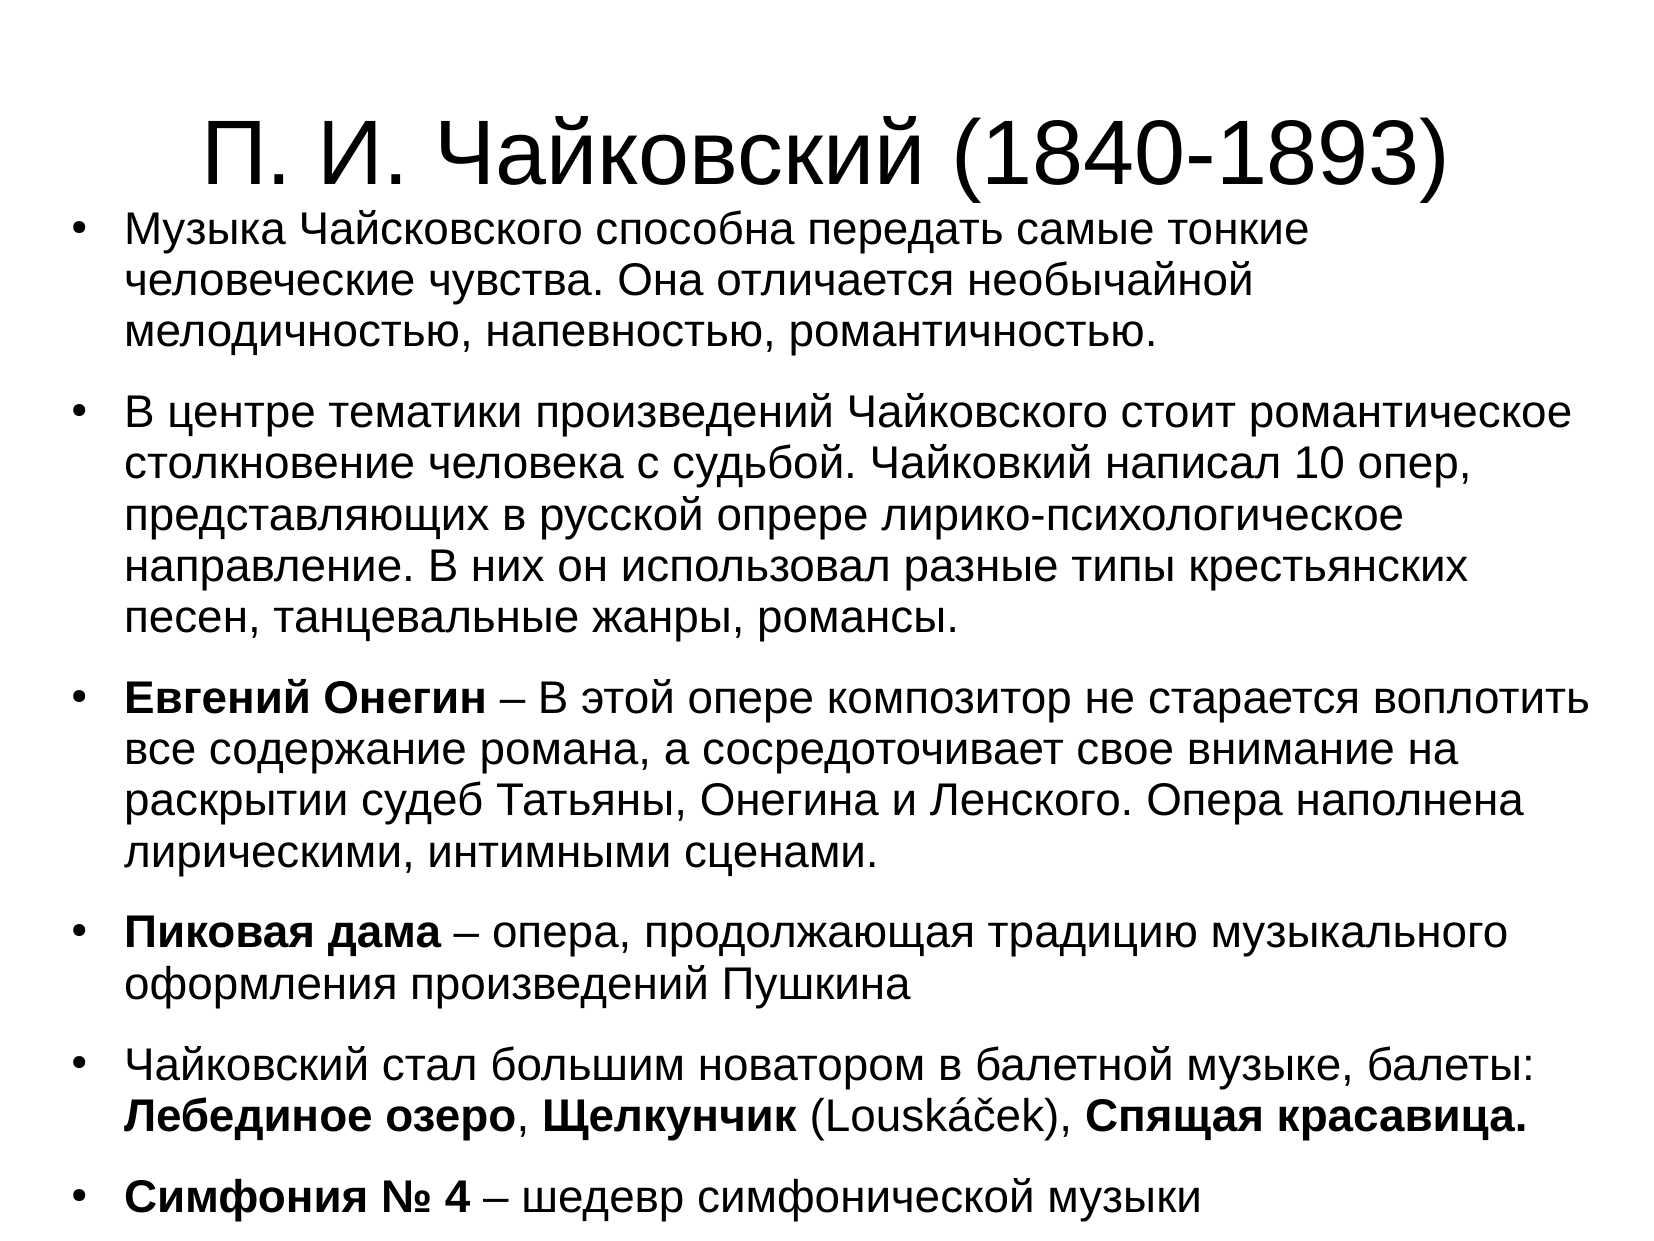

# П. И. Чайковский (1840-1893)
Музыка Чайсковского способна передать самые тонкие человеческие чувства. Она отличается необычайной мелодичностью, напевностью, романтичностью.
В центре тематики произведений Чайковского стоит романтическое столкновение человека с судьбой. Чайковкий написал 10 опер, представляющих в русской опрере лирико-психологическое направление. В них он использовал разные типы крестьянских песен, танцевальные жанры, романсы.
Евгений Онегин – В этой опере композитор не старается воплотить все содержание романа, а сосредоточивает свое внимание на раскрытии судеб Татьяны, Онегина и Ленского. Опера наполнена лирическими, интимными сценами.
Пиковая дама – опера, продолжающая традицию музыкального оформления произведений Пушкина
Чайковский стал большим новатором в балетной музыке, балеты: Лебединое озеро, Щелкунчик (Louskáček), Спящая красавица.
Симфония № 4 – шедевр симфонической музыки